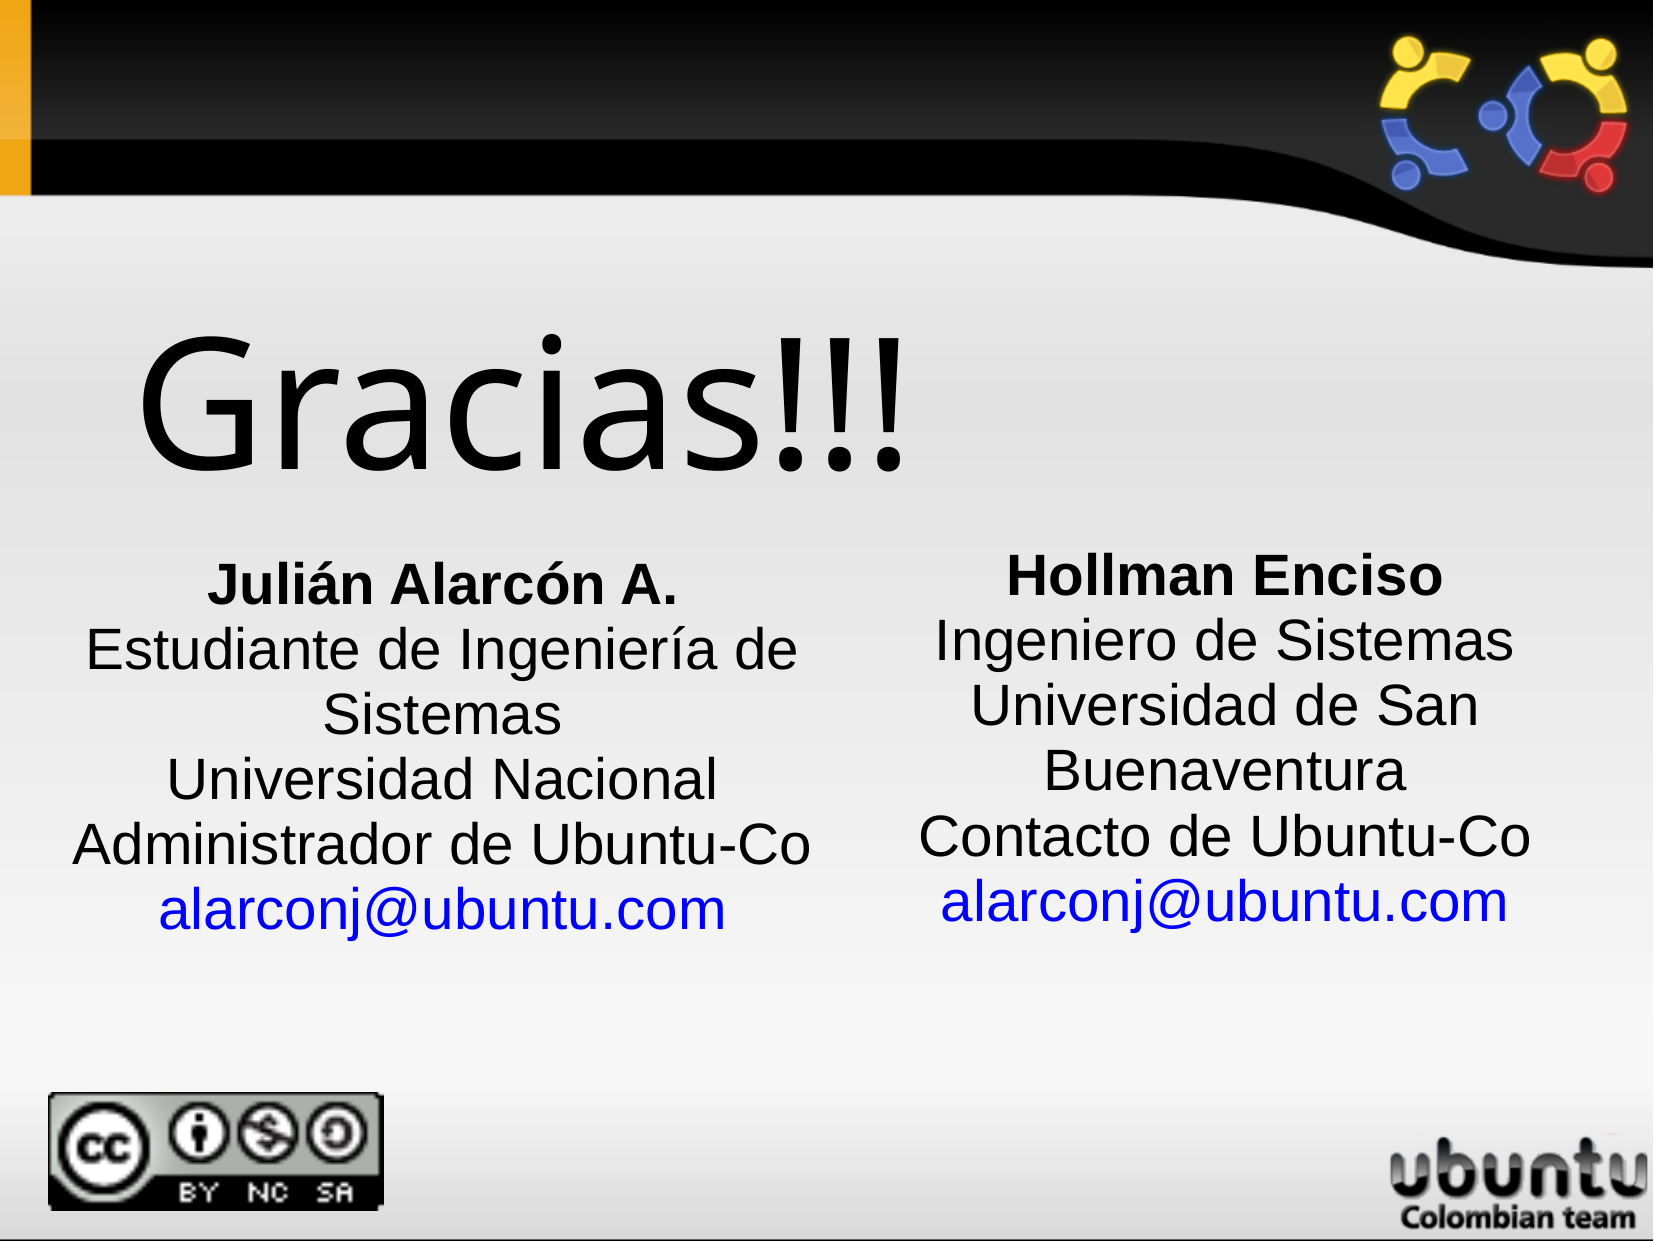

Gracias!!!
Hollman Enciso
Ingeniero de Sistemas
Universidad de San Buenaventura
Contacto de Ubuntu-Co
alarconj@ubuntu.com
# Julián Alarcón A.
Estudiante de Ingeniería de Sistemas
Universidad Nacional
Administrador de Ubuntu-Co
alarconj@ubuntu.com